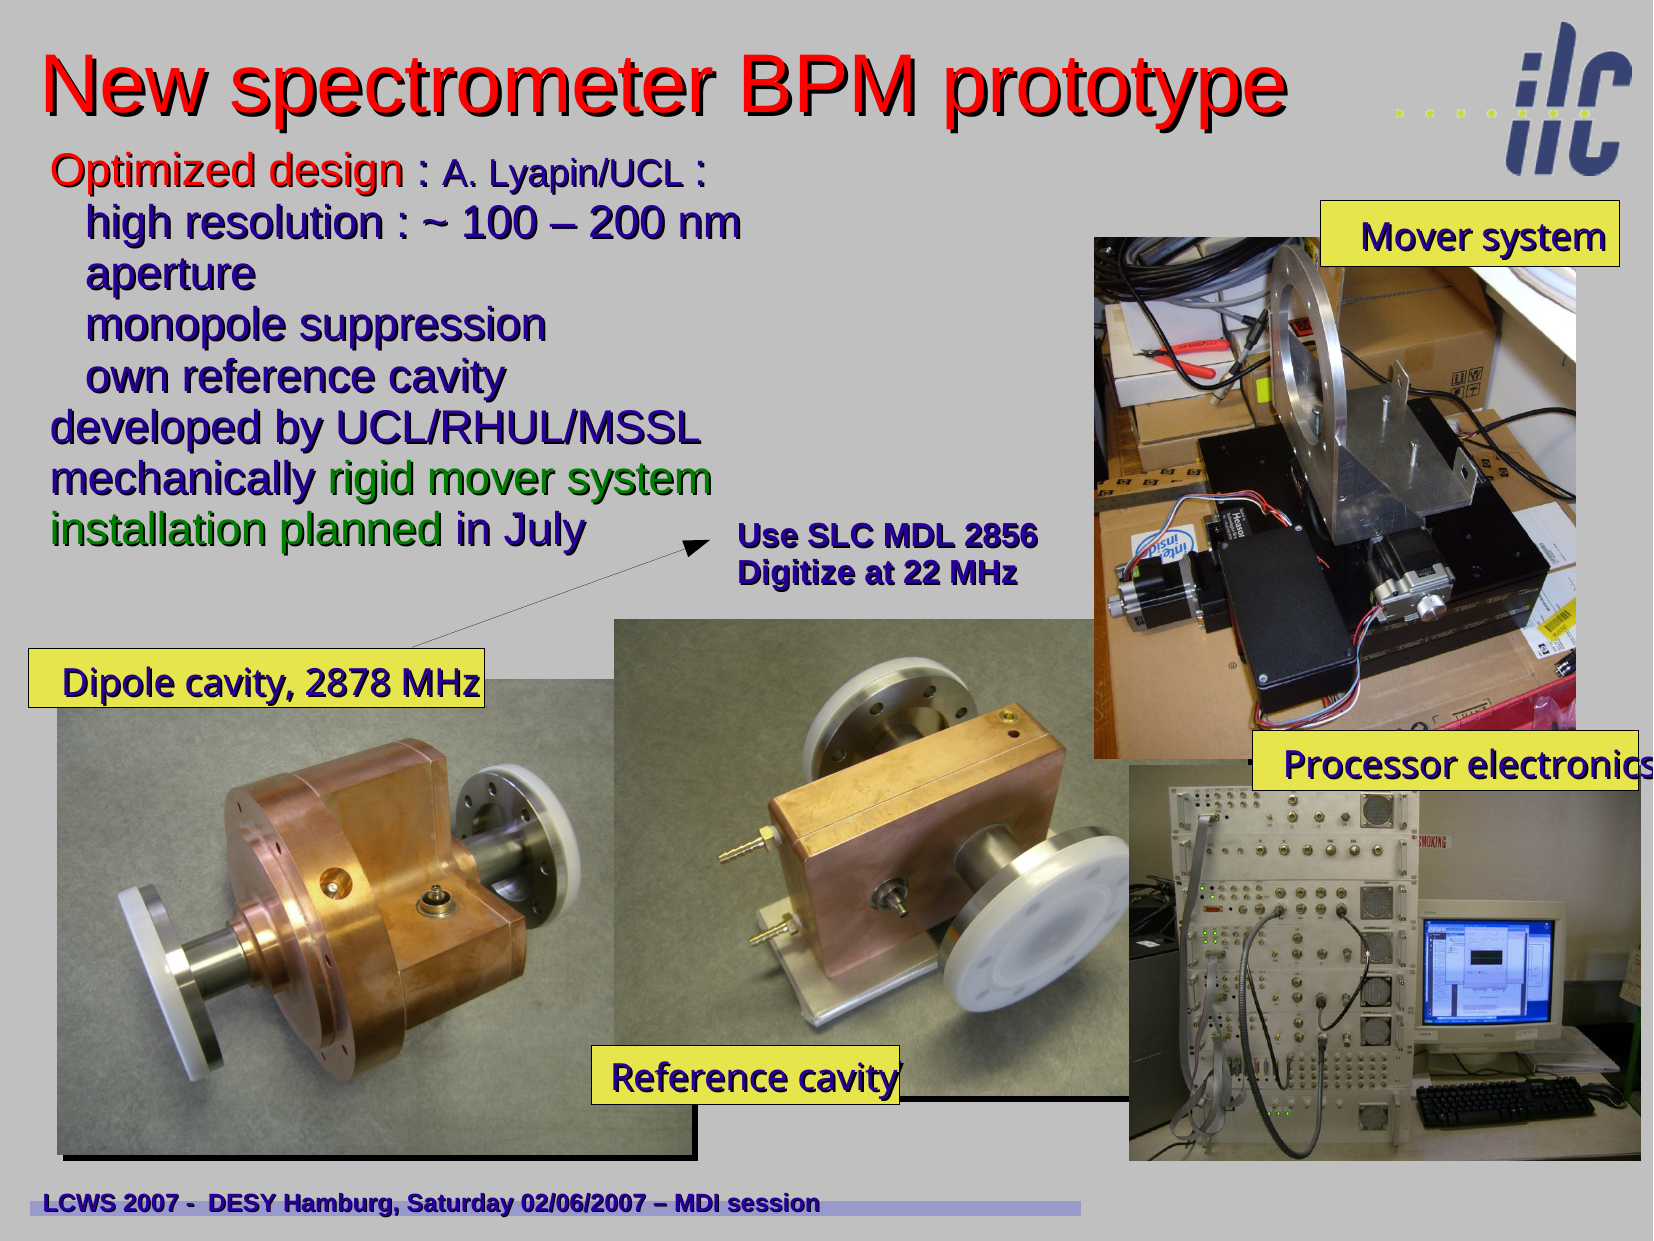

New spectrometer BPM prototype
Optimized design : A. Lyapin/UCL :
high resolution : ~ 100 – 200 nm
aperture
monopole suppression
own reference cavity
developed by UCL/RHUL/MSSL
mechanically rigid mover system
installation planned in July
Mover system
Use SLC MDL 2856
Digitize at 22 MHz
Dipole cavity, 2878 MHz
Processor electronics
Reference cavity
Reference cavity
LCWS 2007 - DESY Hamburg, Saturday 02/06/2007 – MDI session